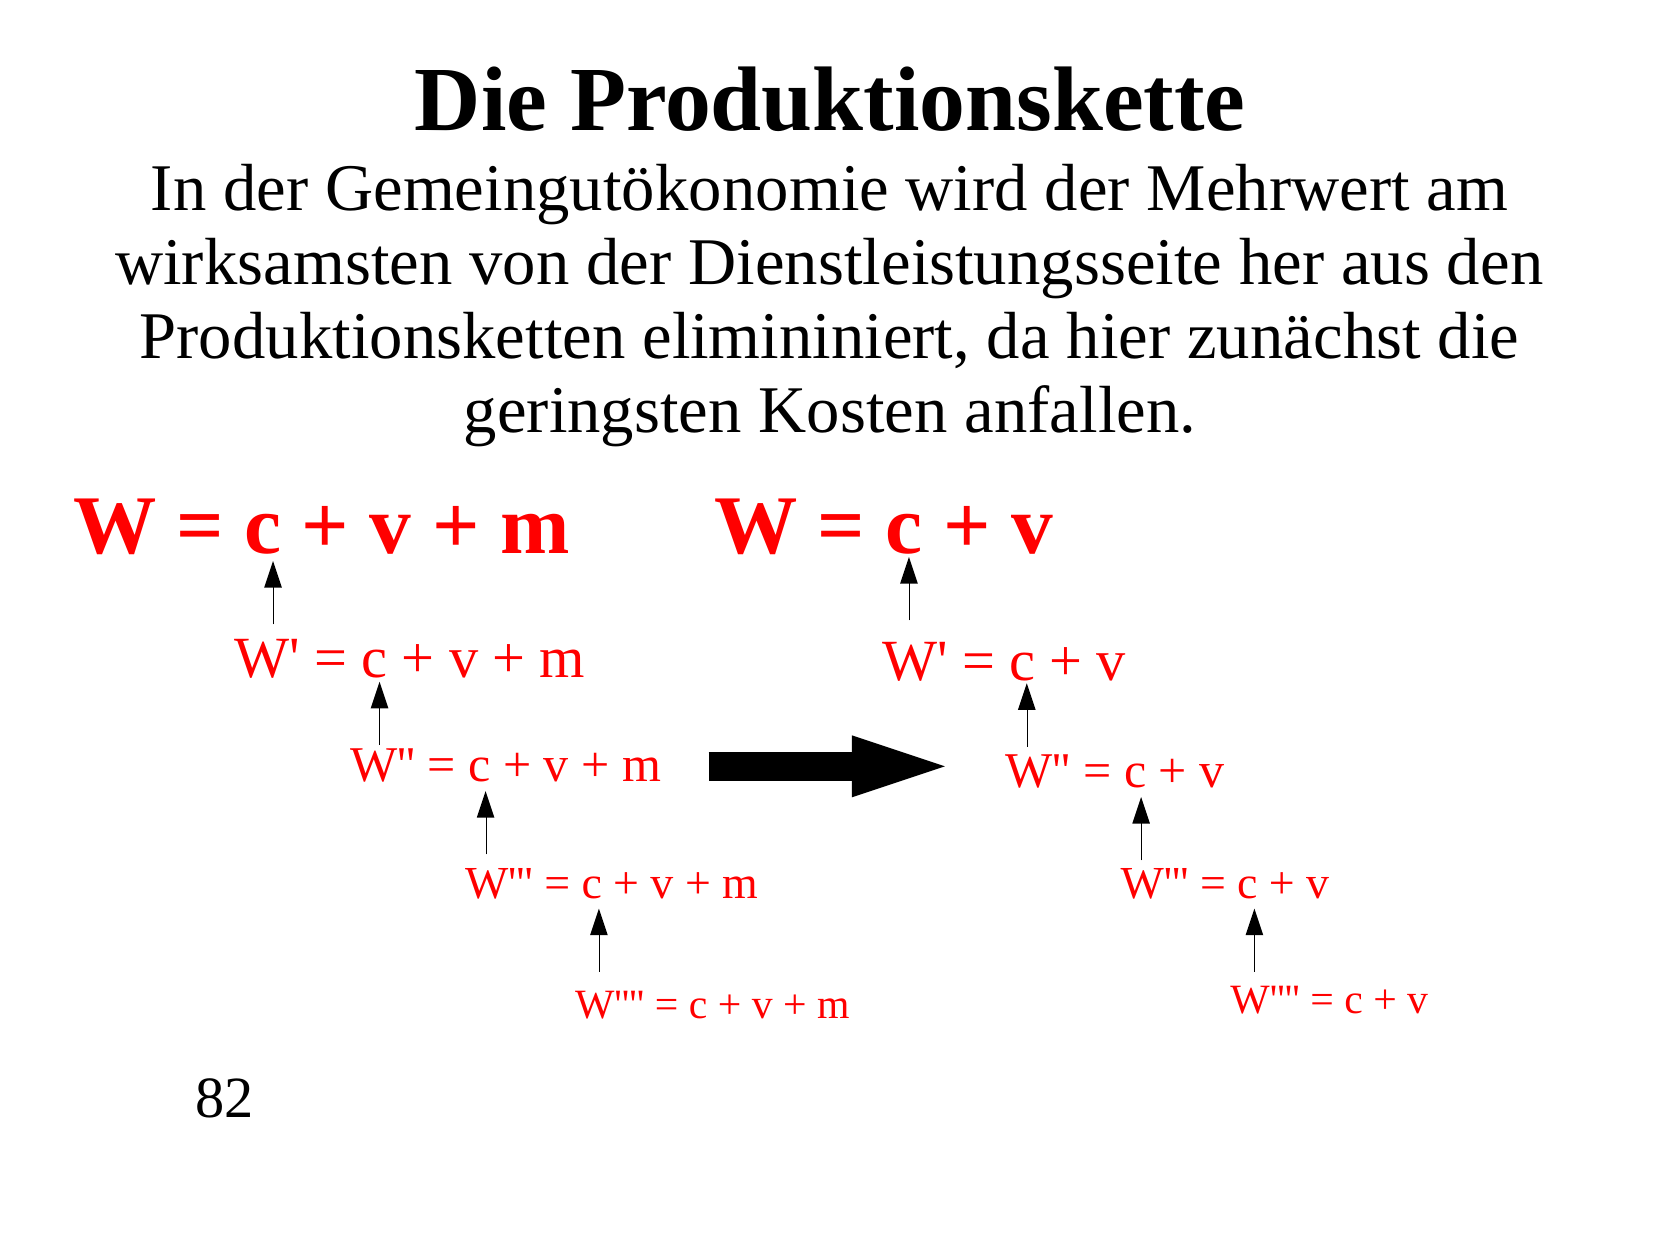

Die Produktionskette
In der Gemeingutökonomie wird der Mehrwert am wirksamsten von der Dienstleistungsseite her aus den Produktionsketten elimininiert, da hier zunächst die geringsten Kosten anfallen.
W = c + v + m
W = c + v
W' = c + v + m
W' = c + v
W'' = c + v + m
W'' = c + v
W''' = c + v + m
W''' = c + v
W'''' = c + v
W'''' = c + v + m